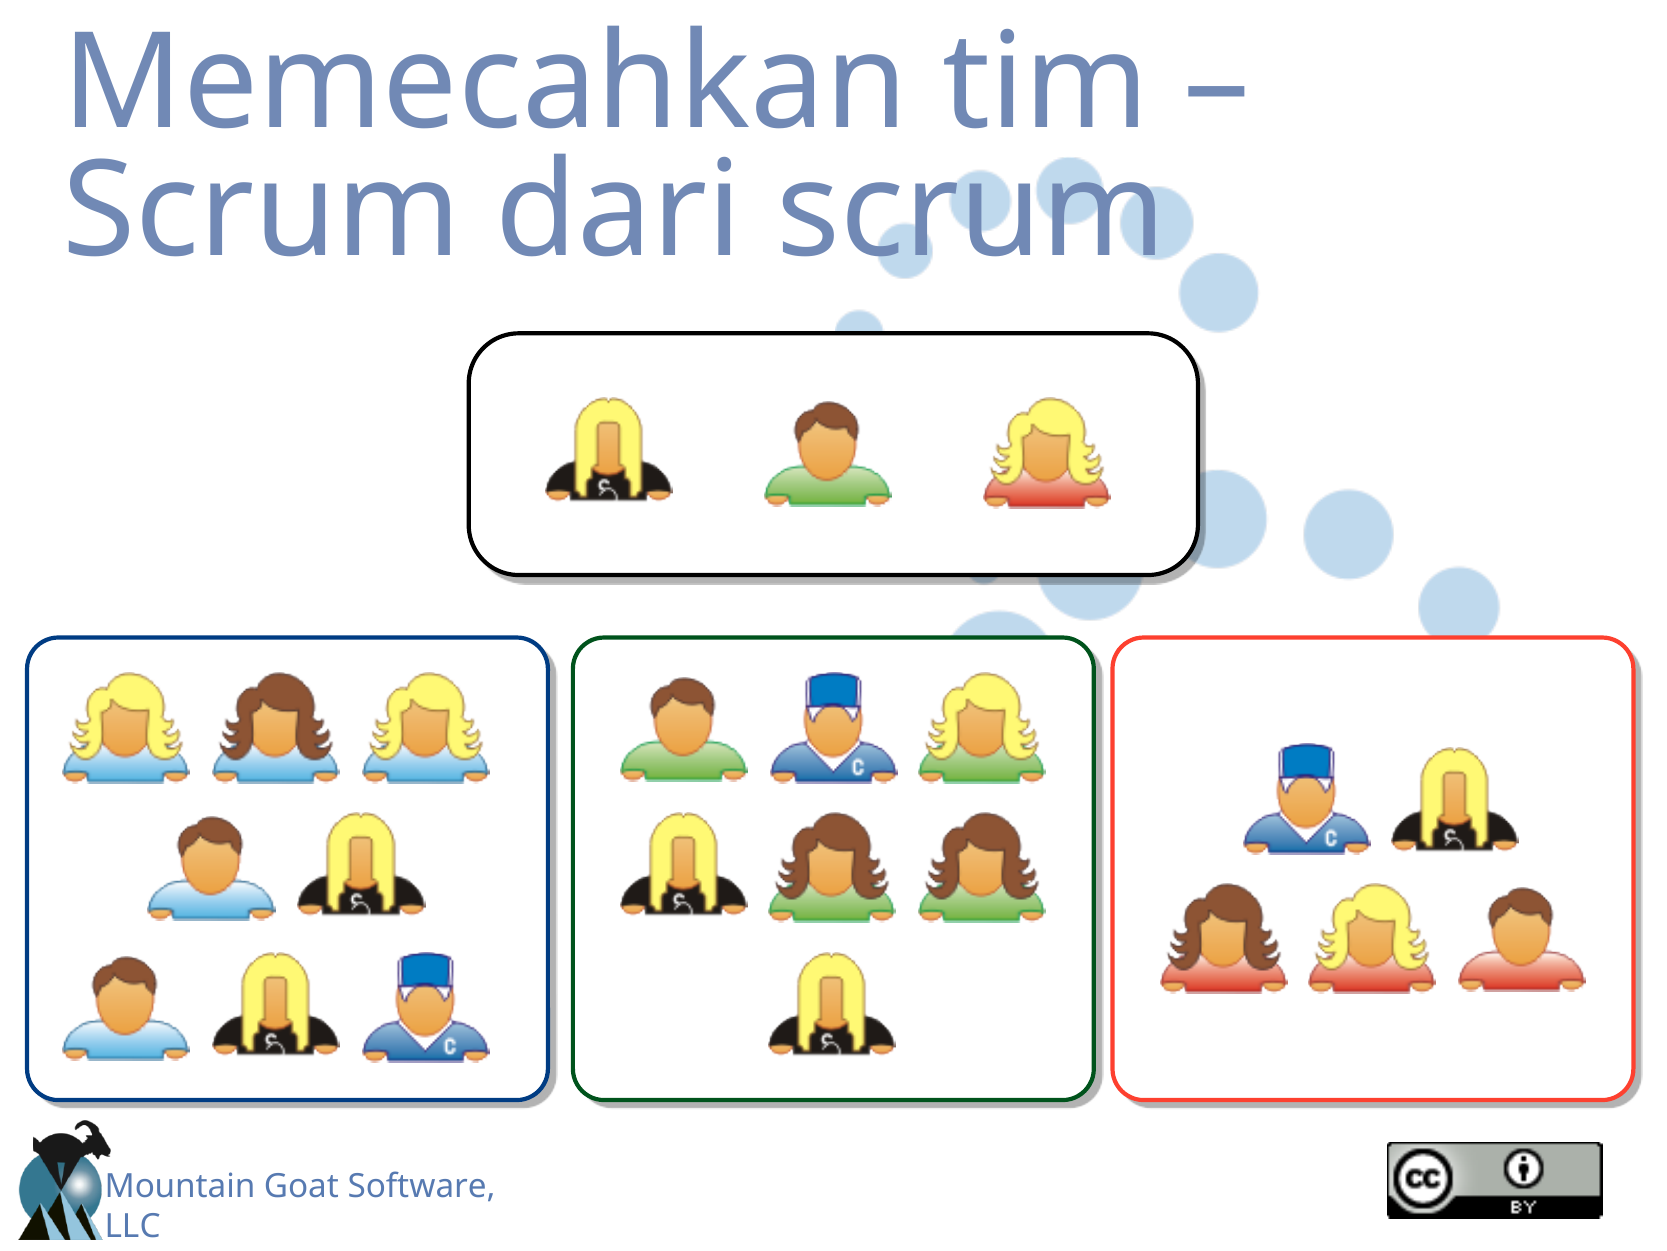

# Memecahkan tim – Scrum dari scrum